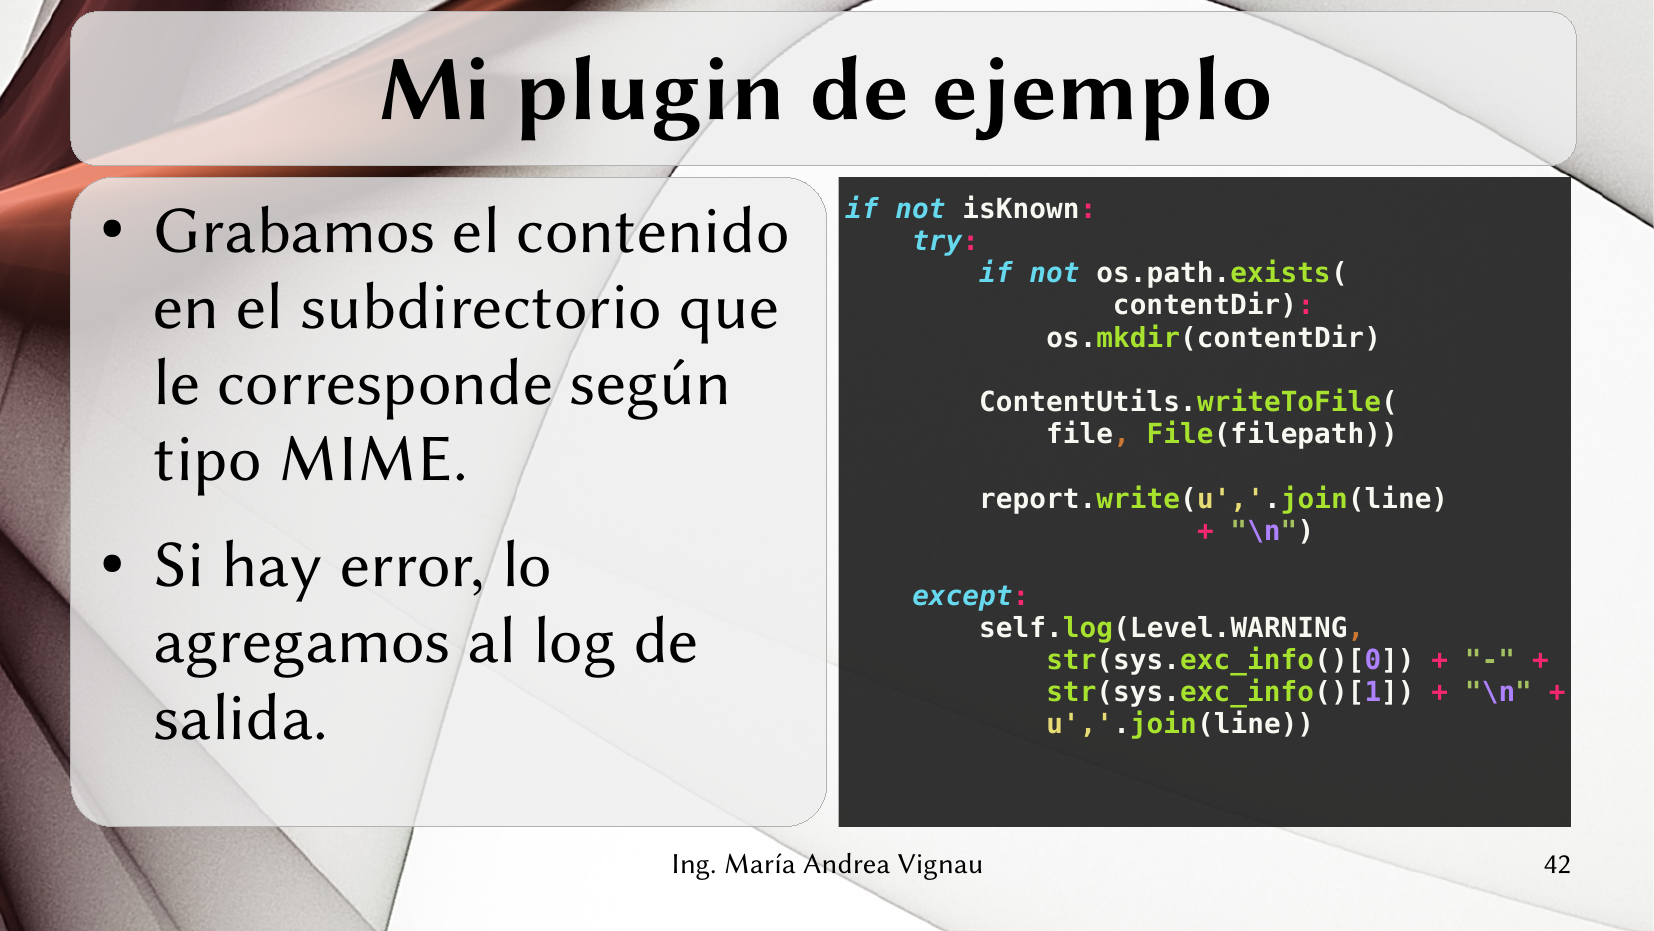

# Mi plugin de ejemplo
Grabamos el contenido en el subdirectorio que le corresponde según tipo MIME.
Si hay error, lo agregamos al log de salida.
if not isKnown:
 try:
 if not os.path.exists(
 contentDir):
 os.mkdir(contentDir)
 ContentUtils.writeToFile(
 file, File(filepath))
 report.write(u','.join(line)
 + "\n")
 except:
 self.log(Level.WARNING,
 str(sys.exc_info()[0]) + "-" +
 str(sys.exc_info()[1]) + "\n" +
 u','.join(line))
Ing. María Andrea Vignau
42